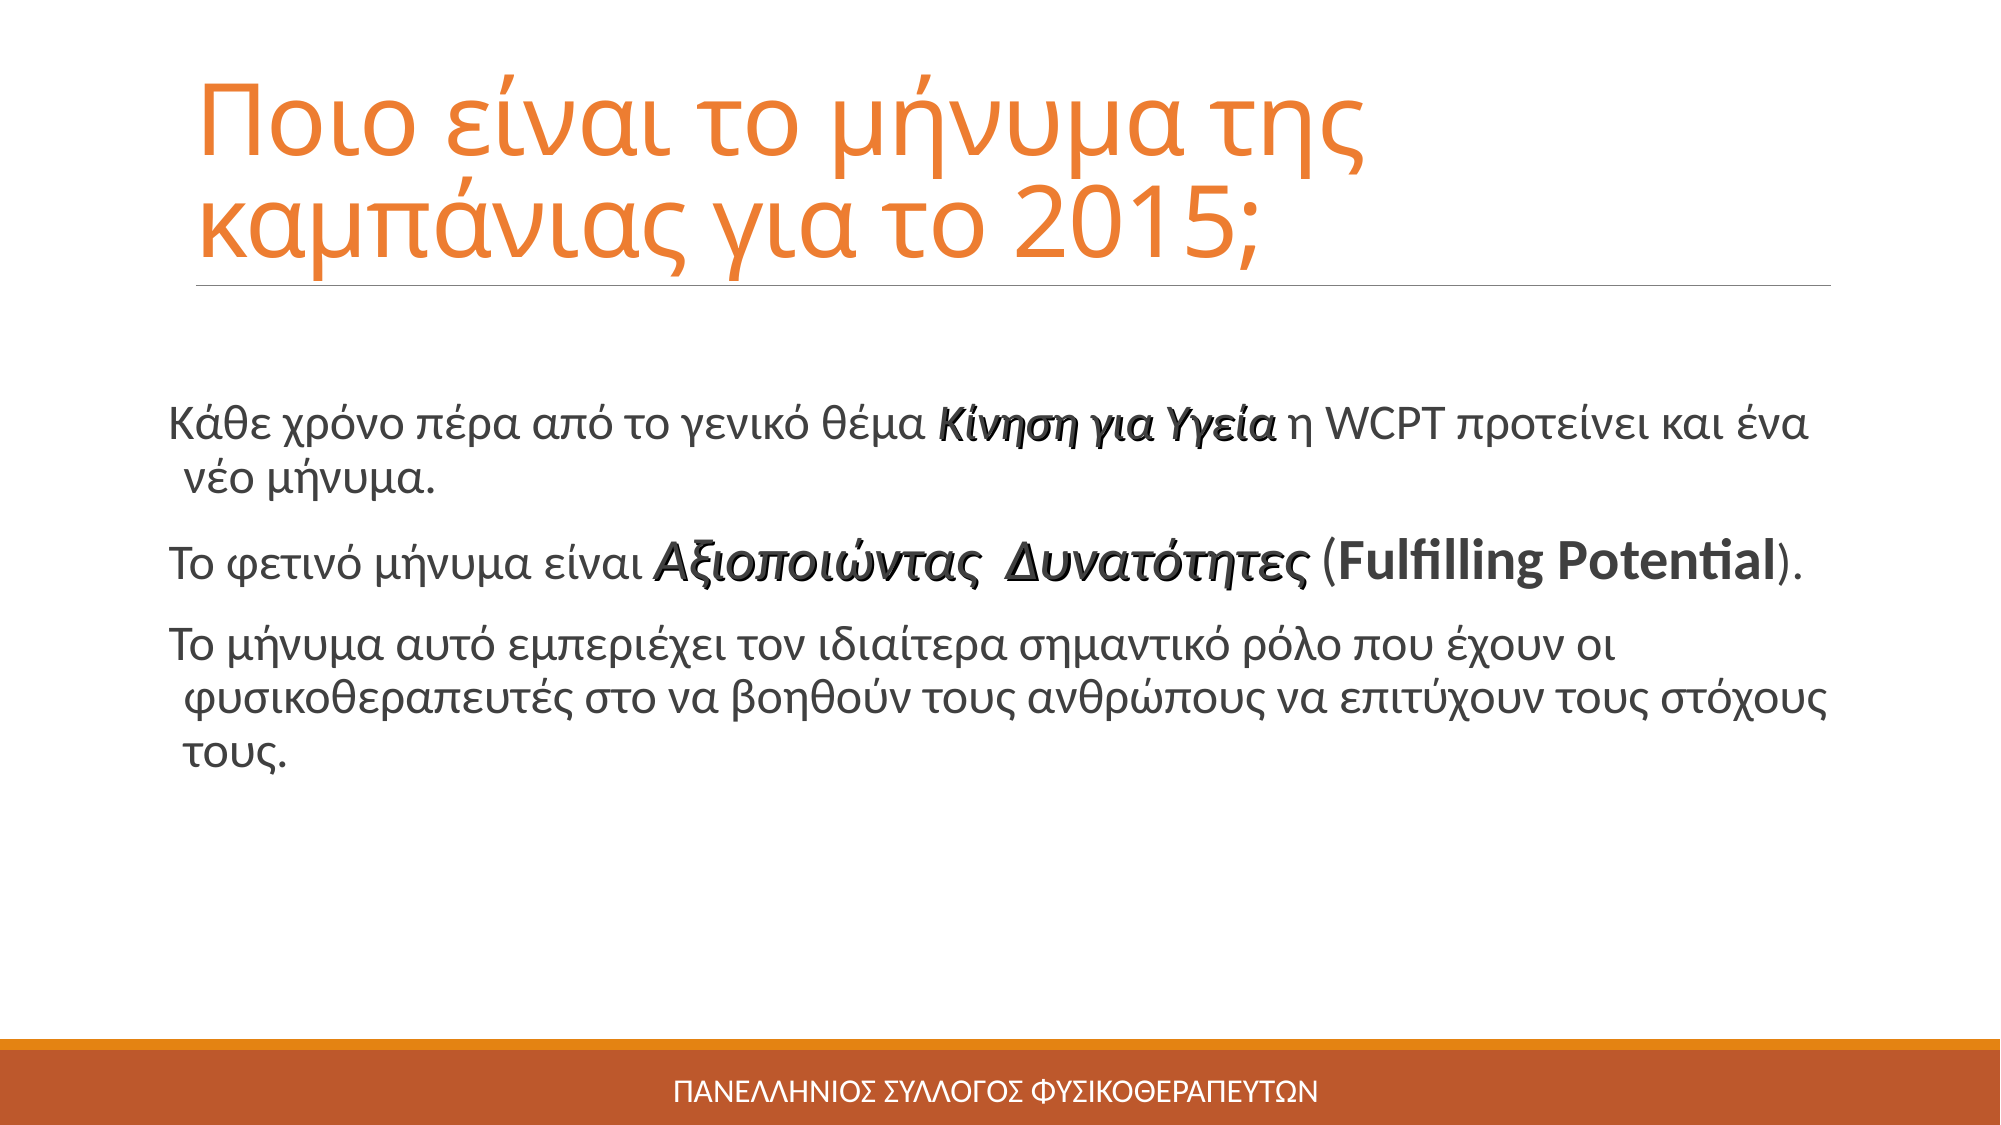

# Ποιο είναι το μήνυμα της καμπάνιας για το 2015;
Κάθε χρόνο πέρα από το γενικό θέμα Κίνηση για Υγεία η WCPT προτείνει και ένα νέο μήνυμα.
Το φετινό μήνυμα είναι Αξιοποιώντας Δυνατότητες (Fulfilling Potential).
Το μήνυμα αυτό εμπεριέχει τον ιδιαίτερα σημαντικό ρόλο που έχουν οι φυσικοθεραπευτές στο να βοηθούν τους ανθρώπους να επιτύχουν τους στόχους τους.
ΠΑΝΕΛΛΗΝΙΟΣ ΣΥΛΛΟΓΟΣ ΦΥΣΙΚΟΘΕΡΑΠΕΥΤΩΝ